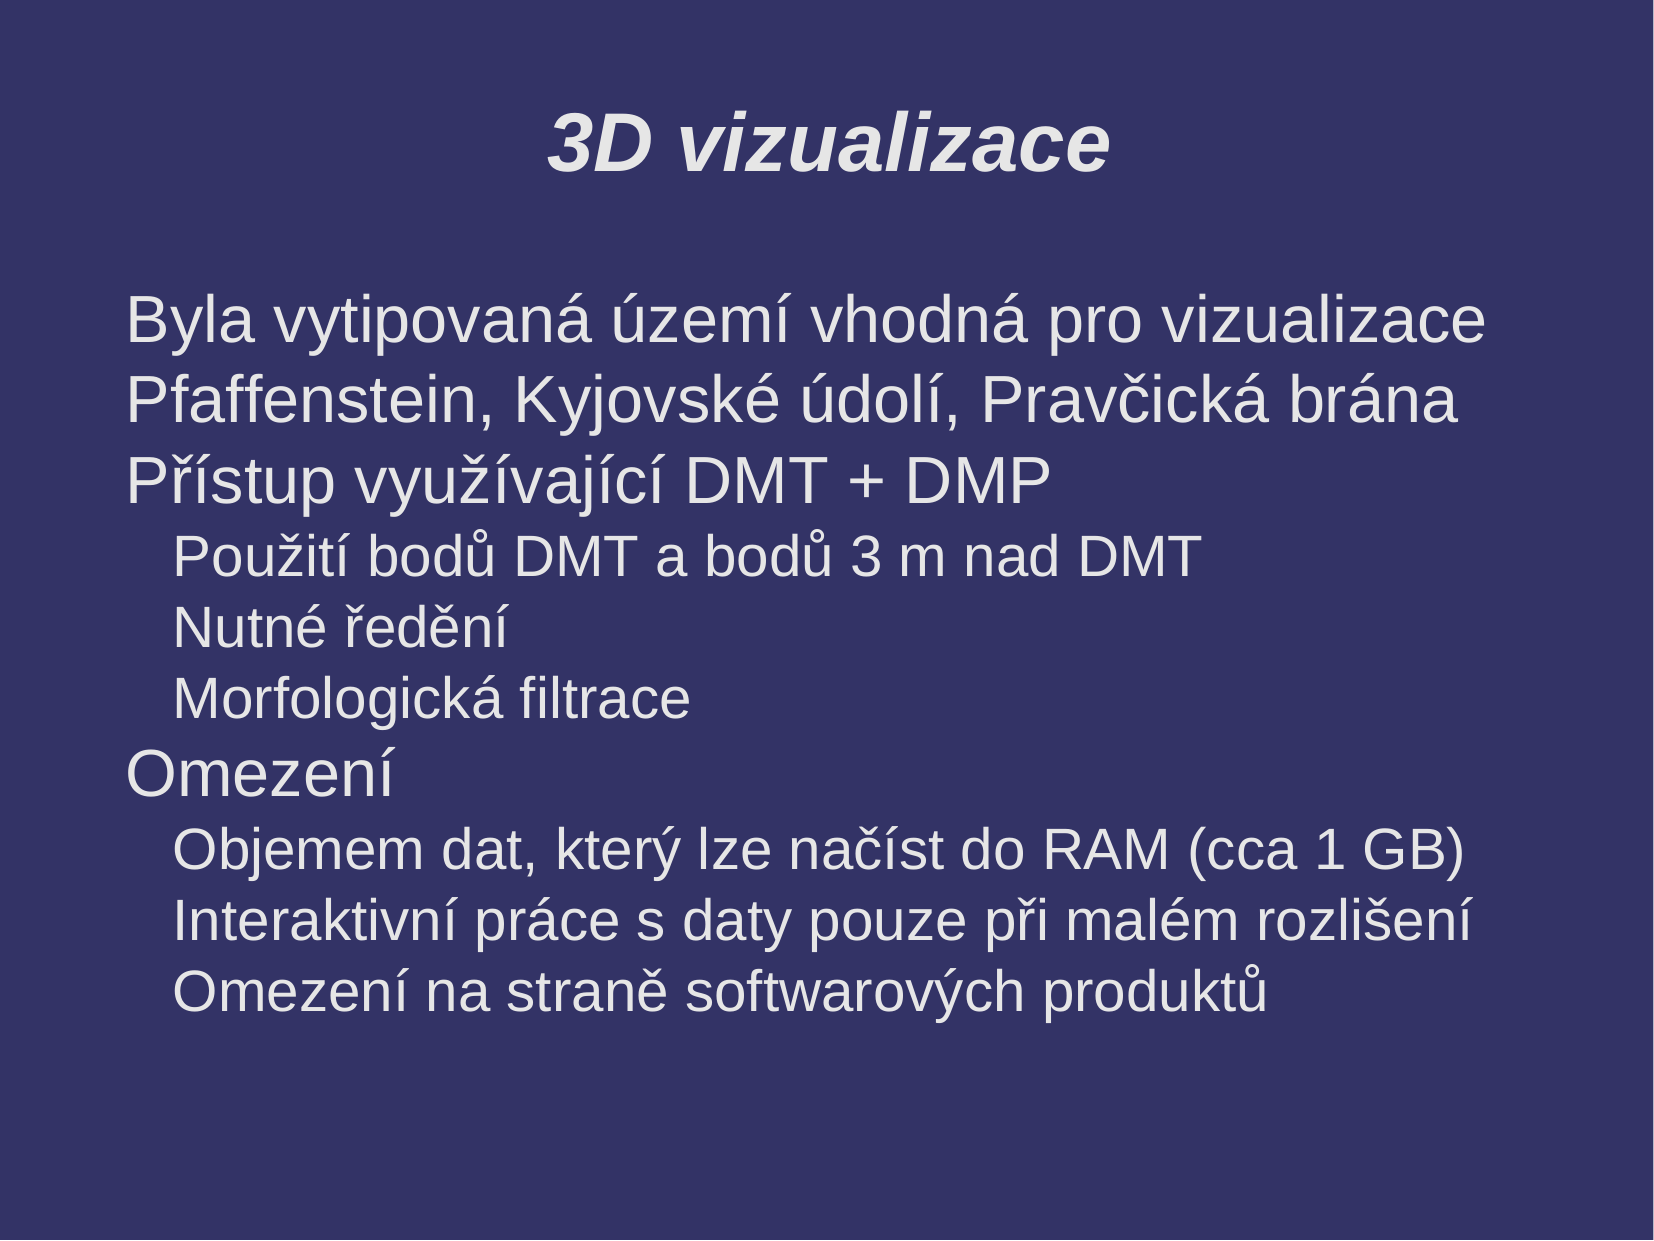

# 3D vizualizace
Byla vytipovaná území vhodná pro vizualizace
Pfaffenstein, Kyjovské údolí, Pravčická brána
Přístup využívající DMT + DMP
Použití bodů DMT a bodů 3 m nad DMT
Nutné ředění
Morfologická filtrace
Omezení
Objemem dat, který lze načíst do RAM (cca 1 GB)
Interaktivní práce s daty pouze při malém rozlišení
Omezení na straně softwarových produktů